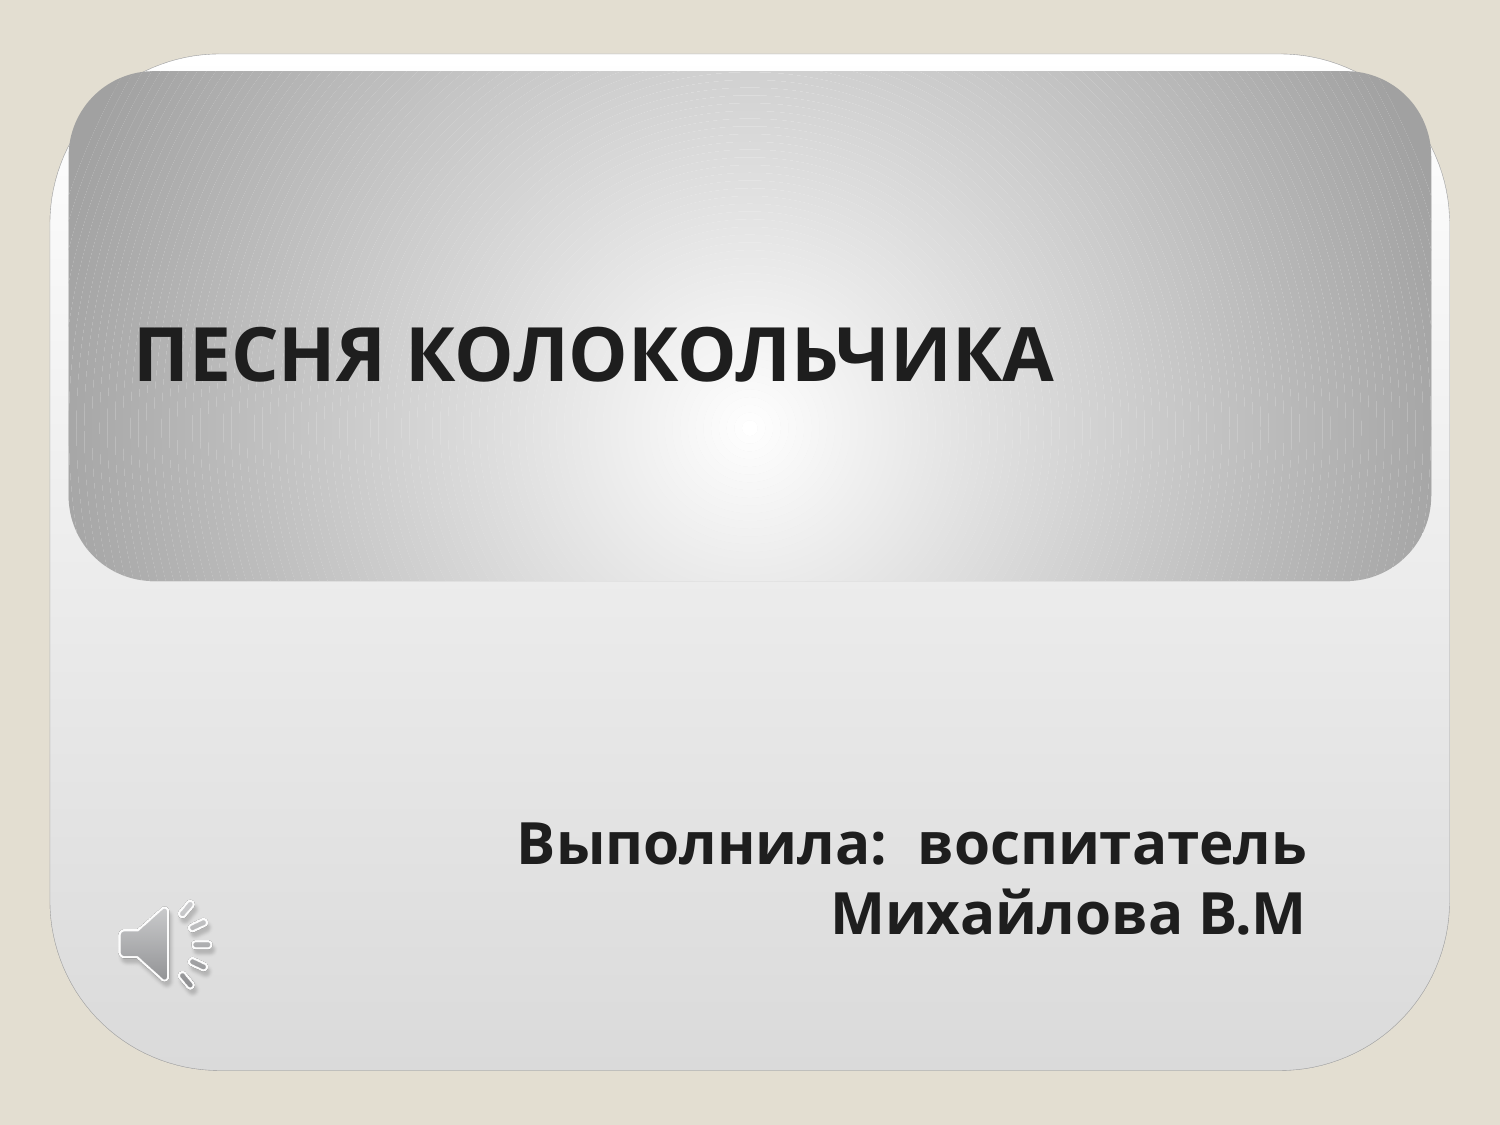

# ПЕСНЯ КОЛОКОЛЬЧИКА
Выполнила: воспитатель Михайлова В.М